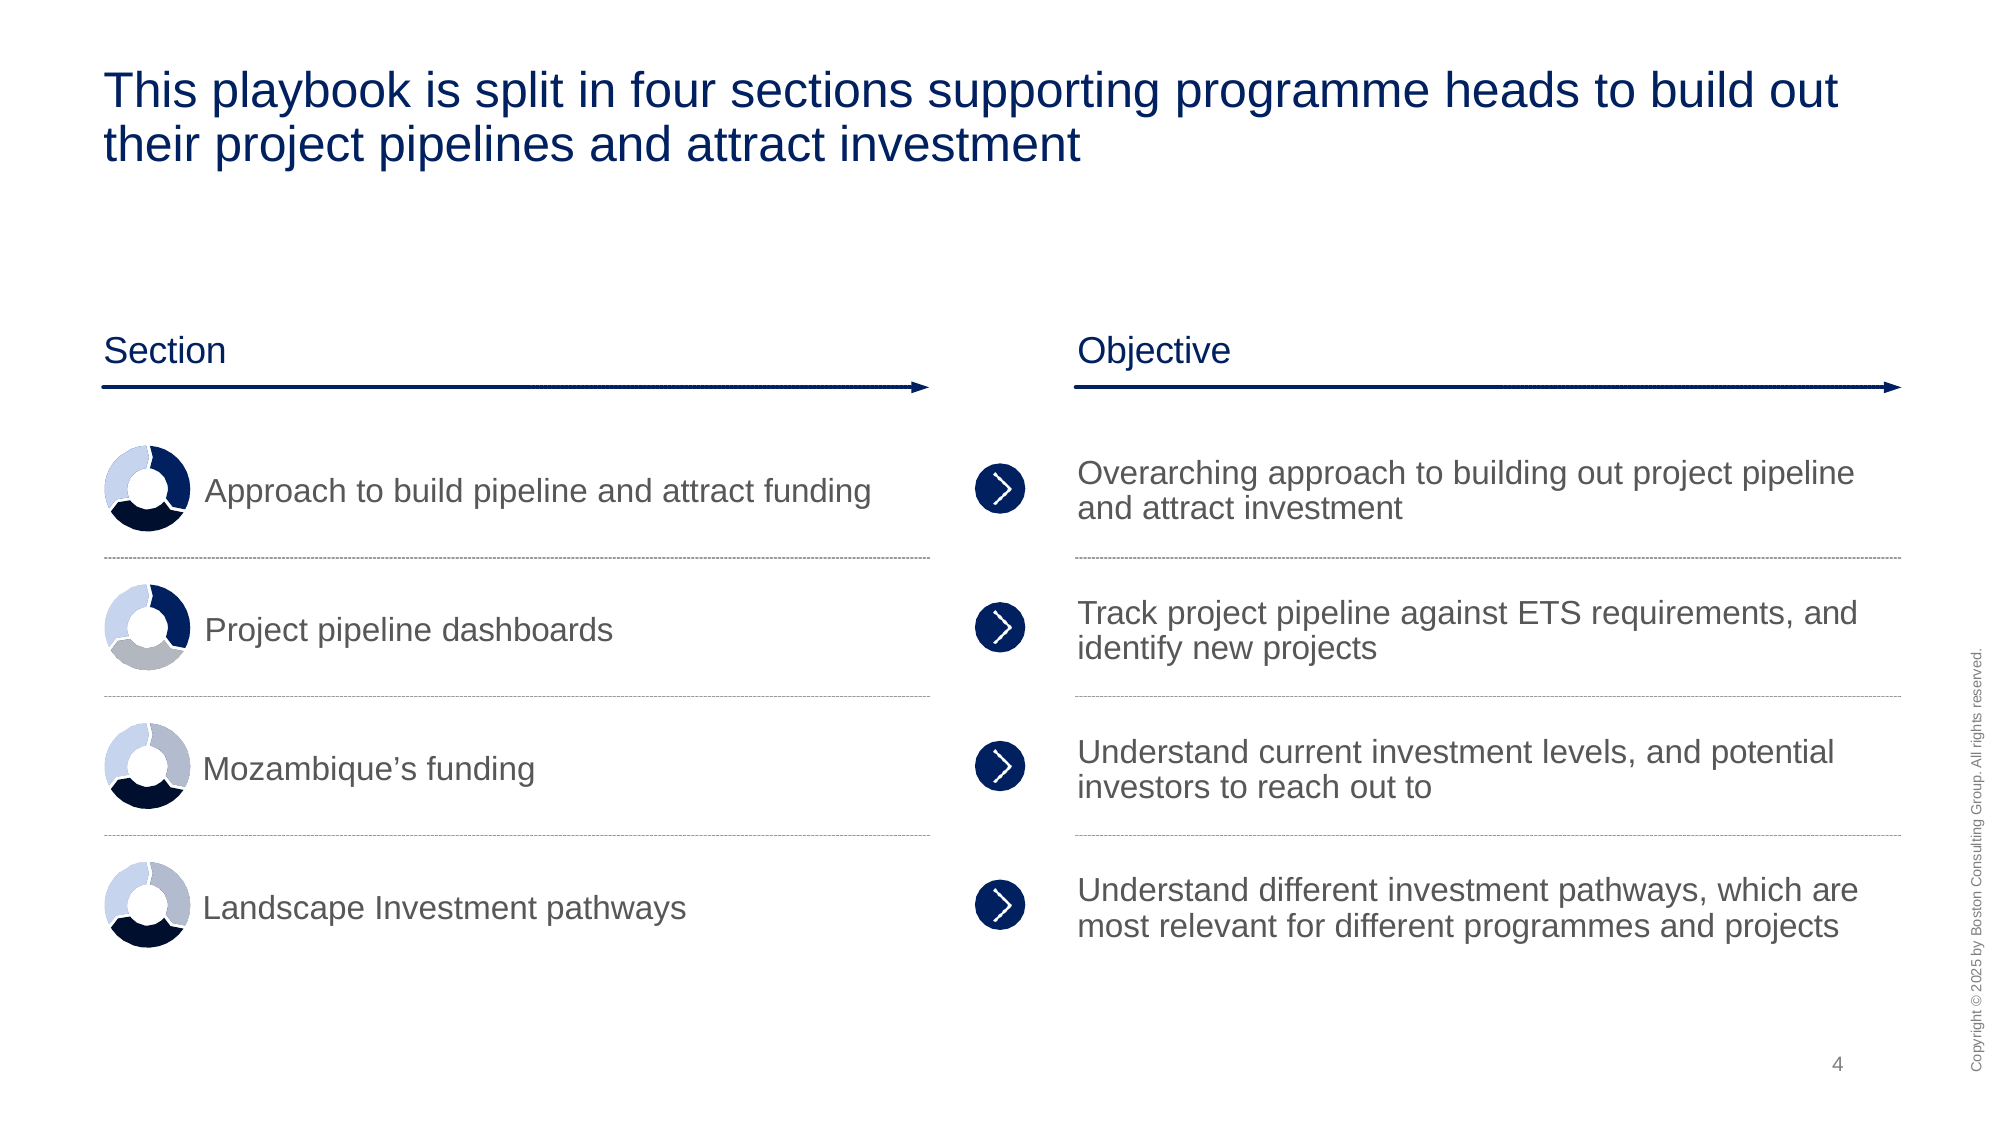

# This playbook is split in four sections supporting programme heads to build out their project pipelines and attract investment
Section
Objective
Overarching approach to building out project pipeline and attract investment
Approach to build pipeline and attract funding
Project pipeline dashboards
Track project pipeline against ETS requirements, and identify new projects
Understand current investment levels, and potential investors to reach out to
Mozambique’s funding
Landscape Investment pathways
Understand different investment pathways, which are most relevant for different programmes and projects